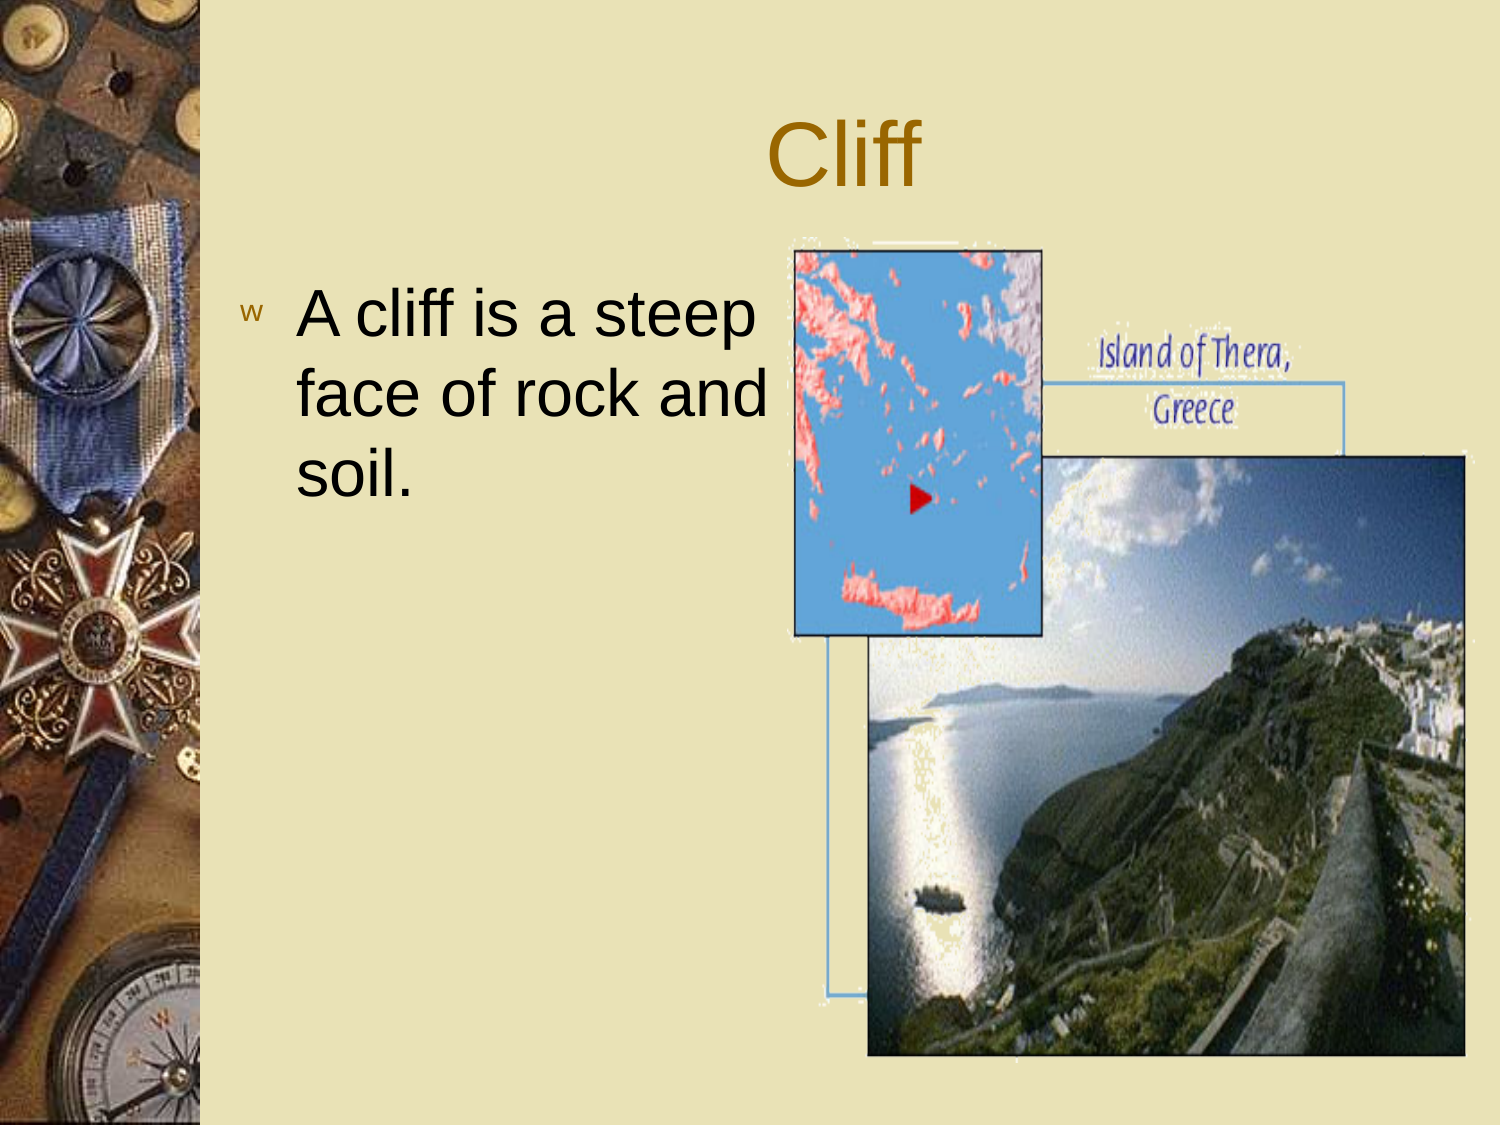

# Cliff
A cliff is a steep face of rock and soil.